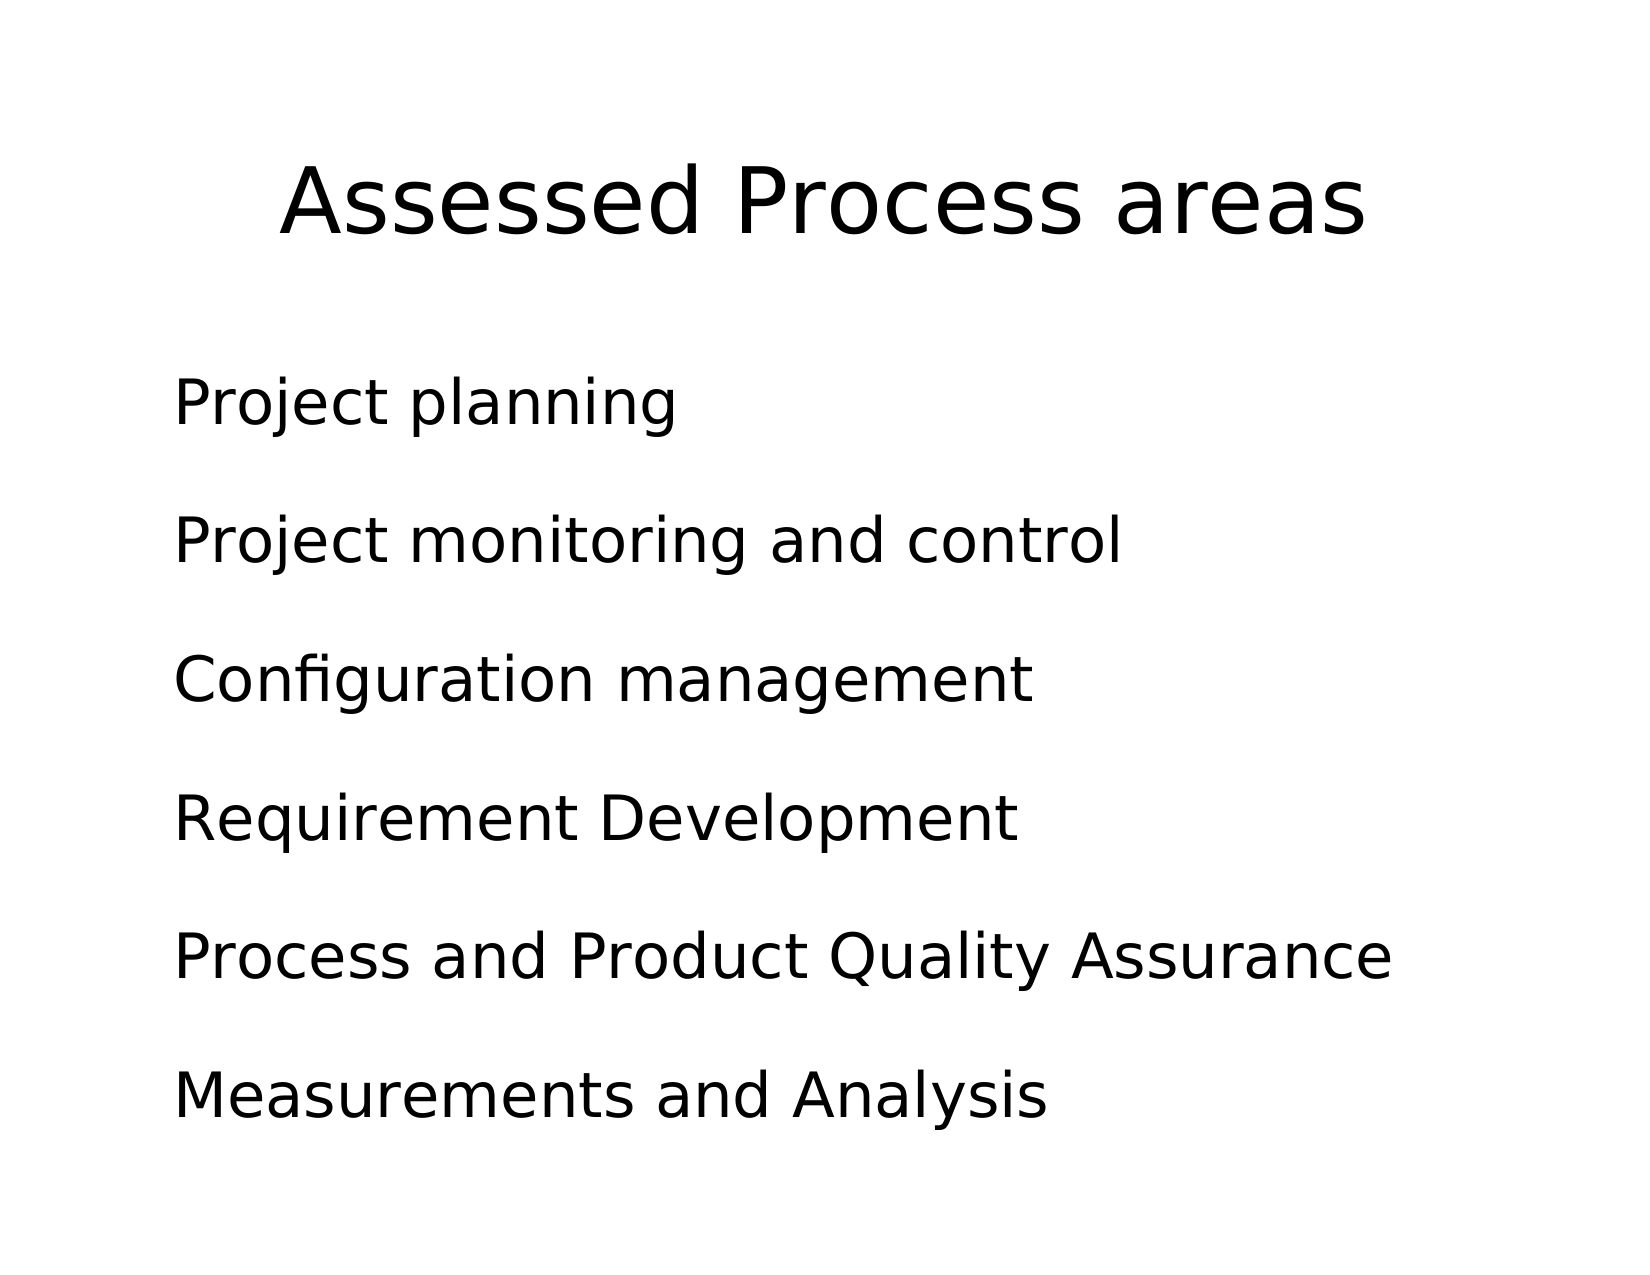

# Assessed Process areas
Project planning
Project monitoring and control
Configuration management
Requirement Development
Process and Product Quality Assurance
Measurements and Analysis